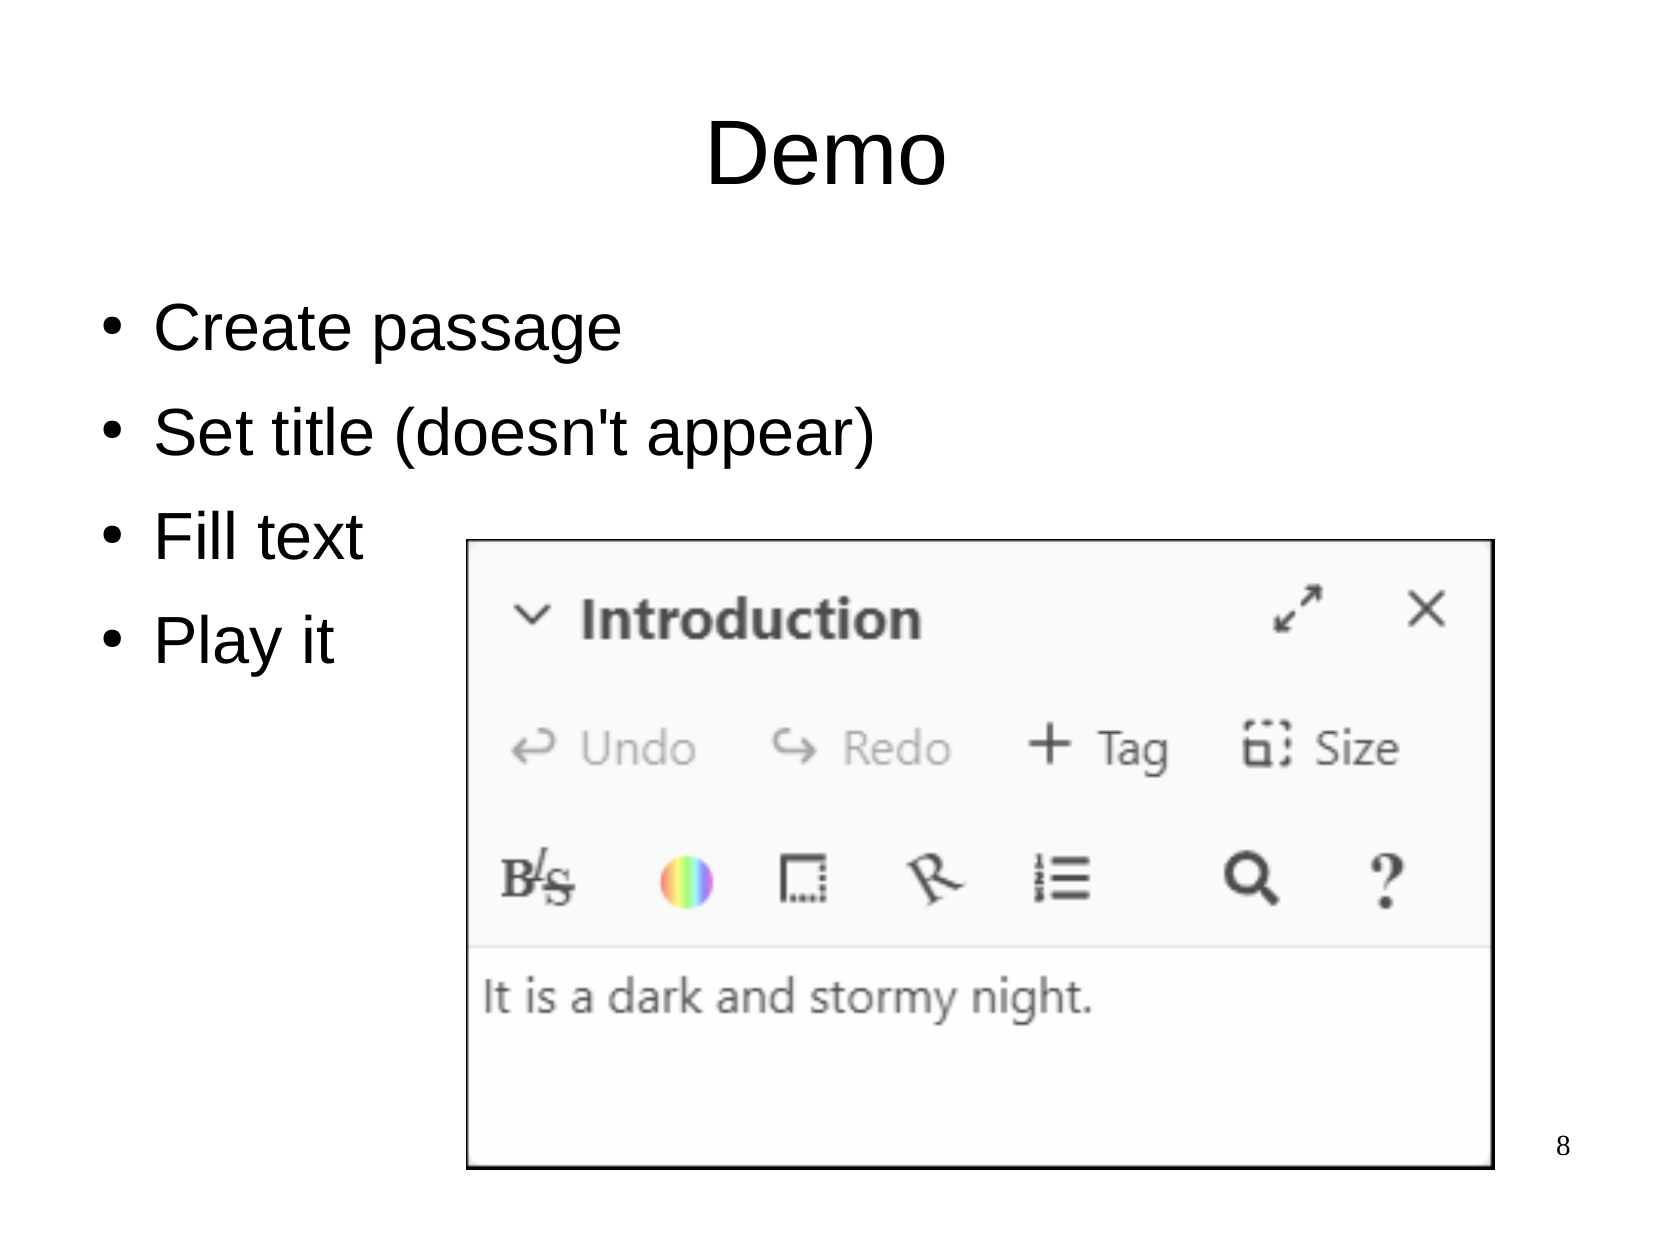

# Demo
Create passage
Set title (doesn't appear)
Fill text
Play it
8